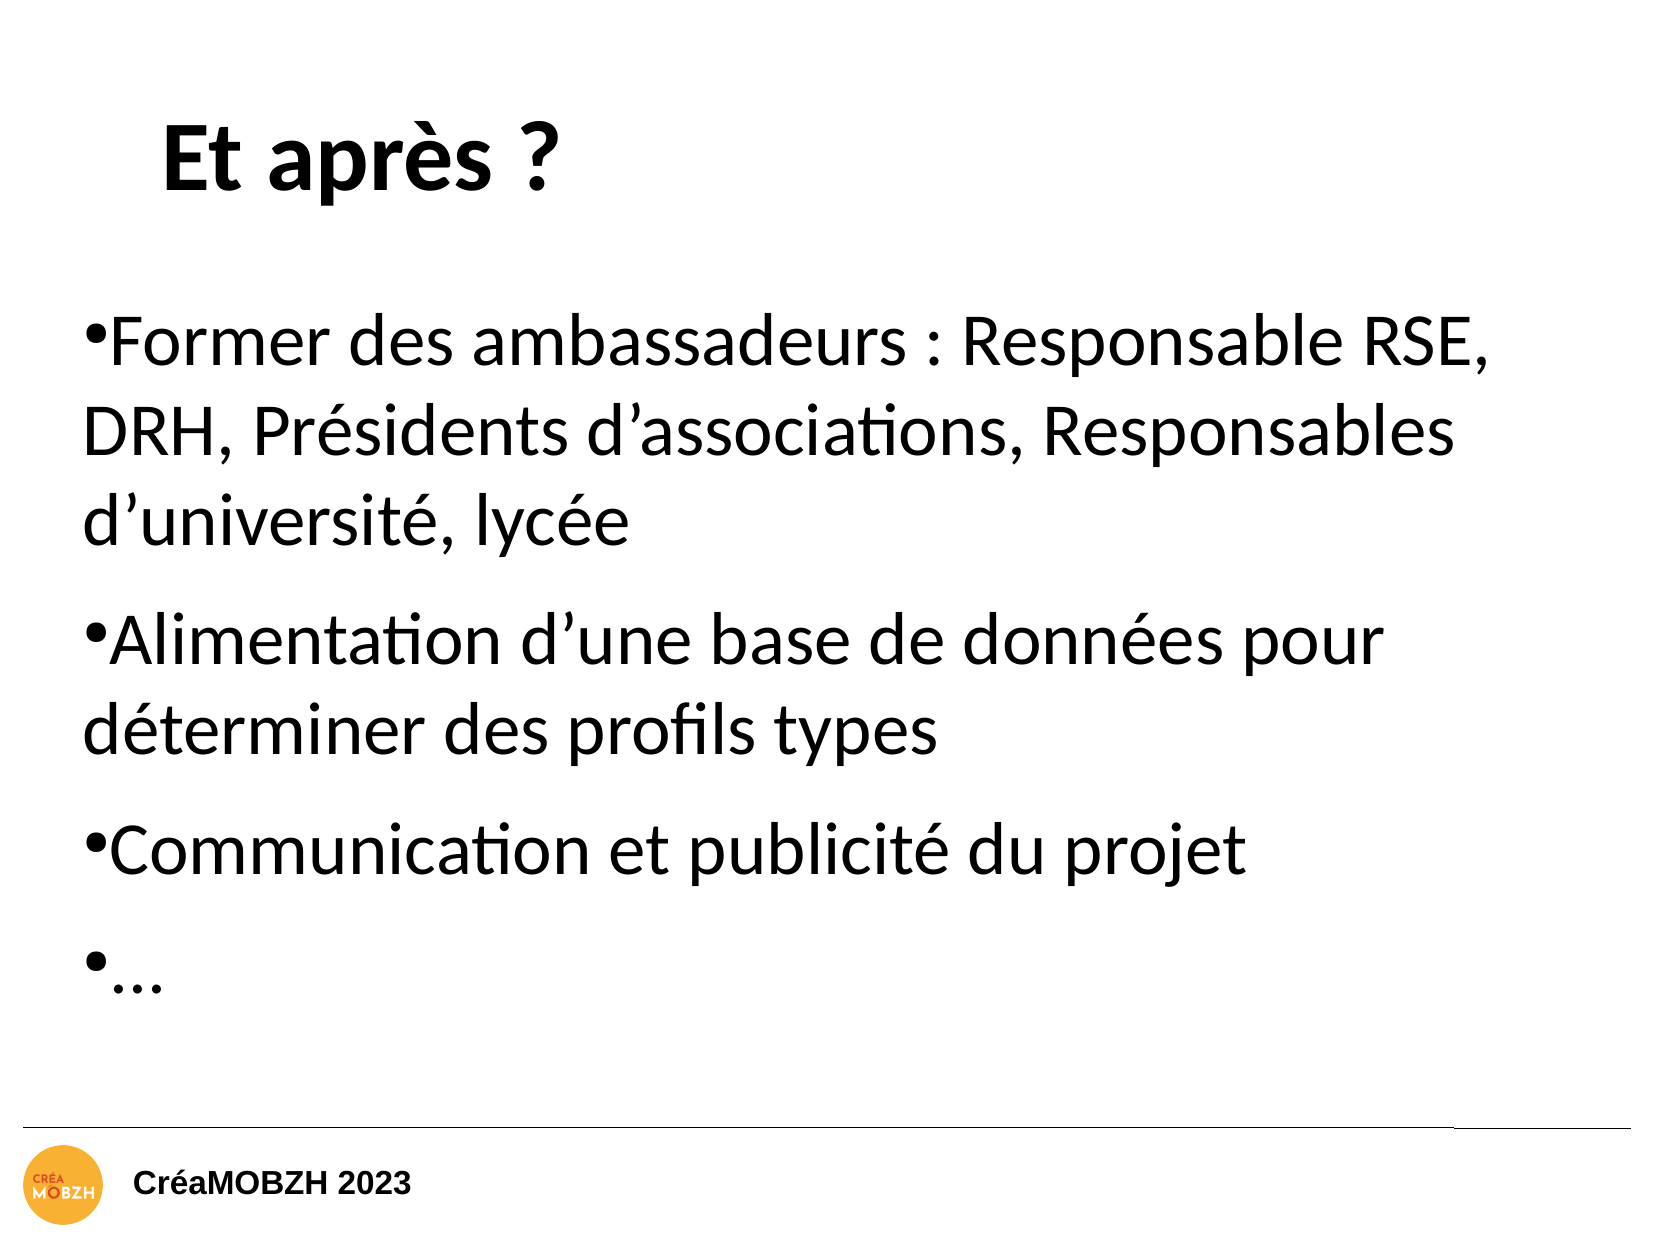

# Et après ?
Former des ambassadeurs : Responsable RSE, DRH, Présidents d’associations, Responsables d’université, lycée
Alimentation d’une base de données pour déterminer des profils types
Communication et publicité du projet
...
CréaMOBZH 2023